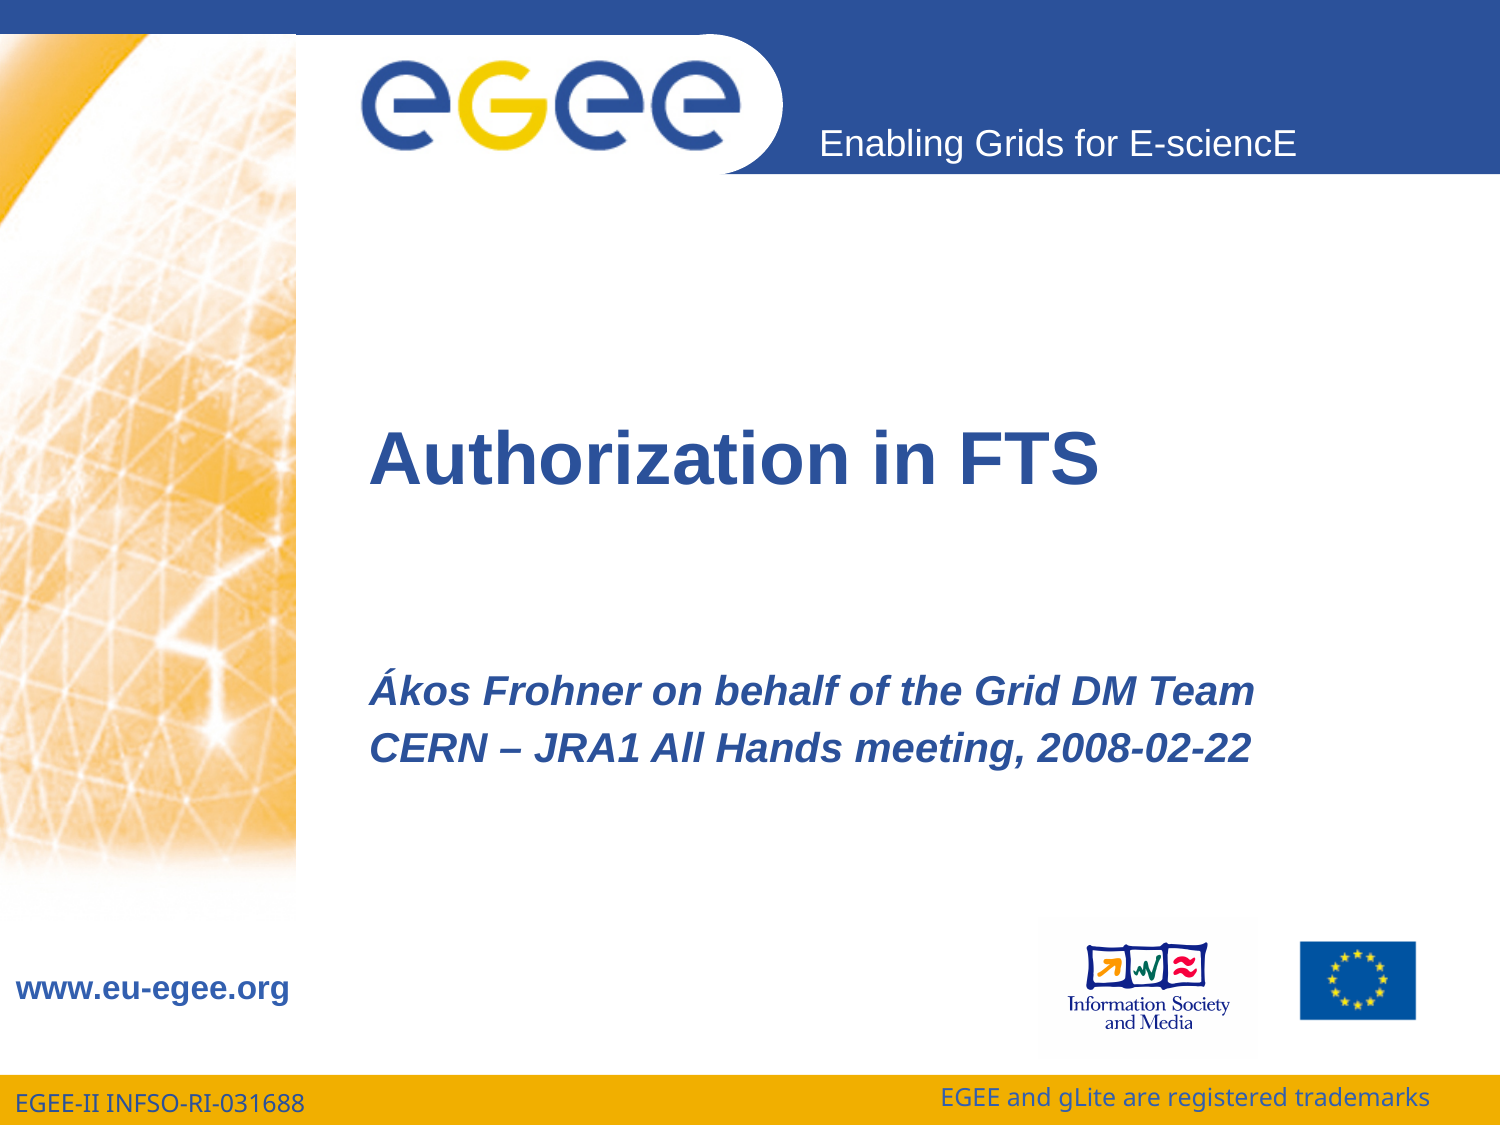

# Authorization in FTS
Ákos Frohner on behalf of the Grid DM Team
CERN – JRA1 All Hands meeting, 2008-02-22